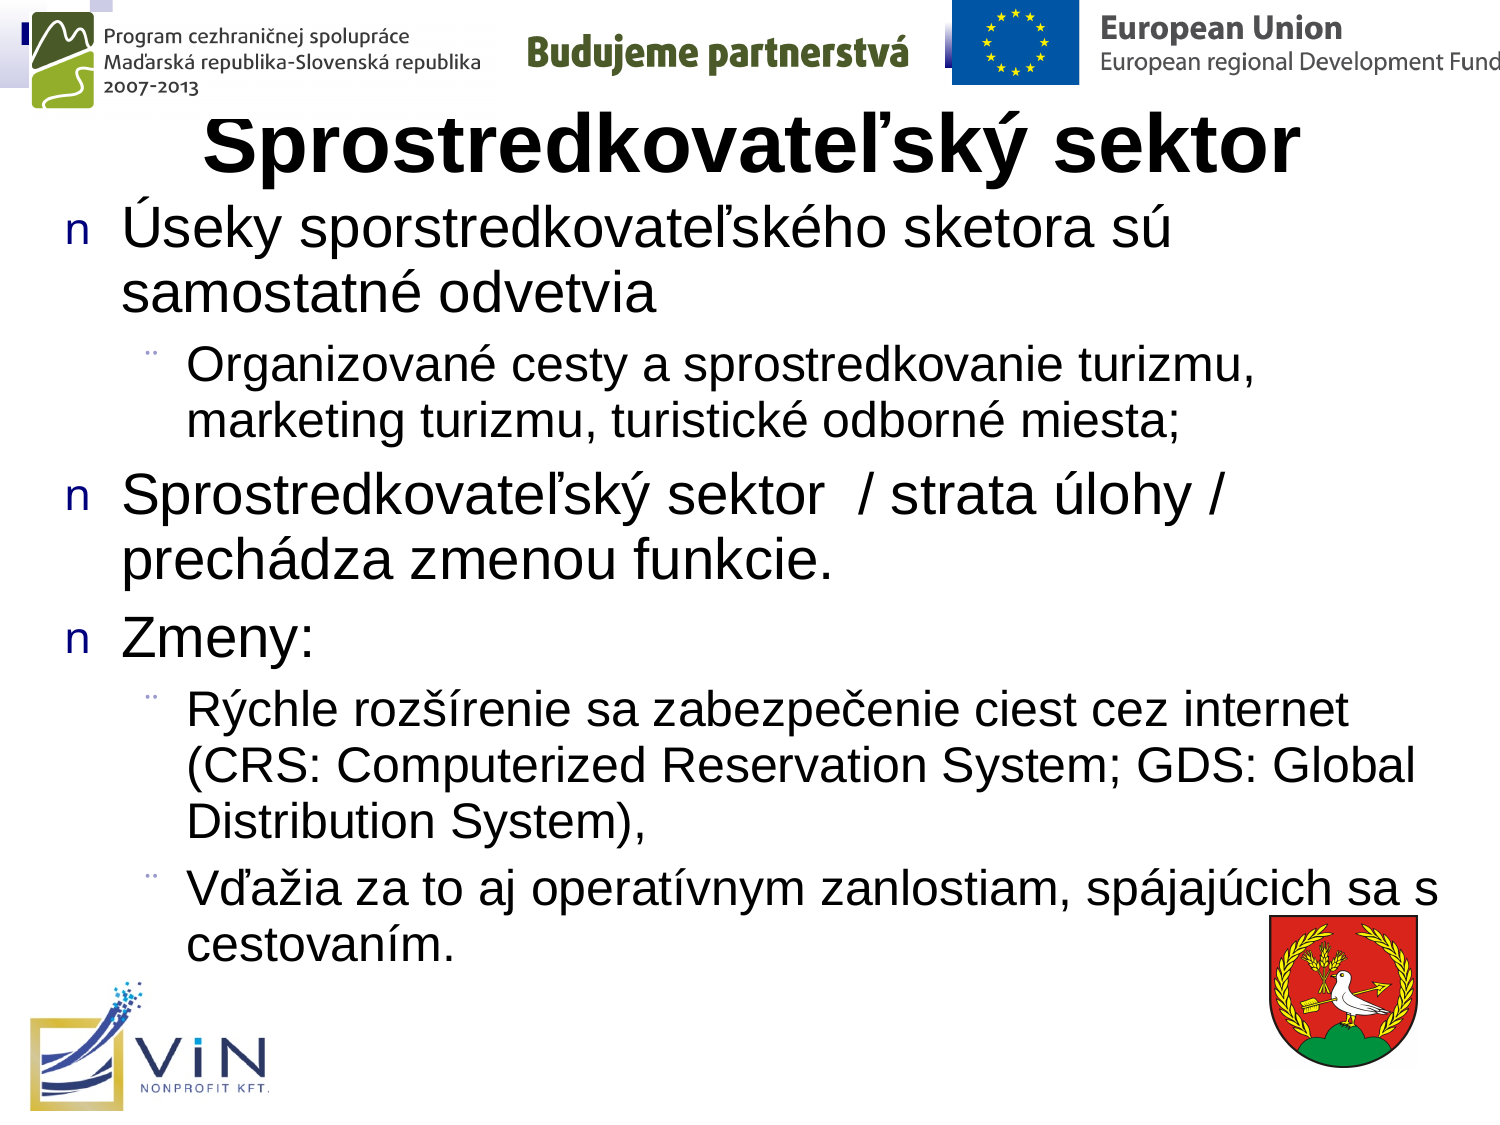

# Sprostredkovateľský sektor
Úseky sporstredkovateľského sketora sú samostatné odvetvia
Organizované cesty a sprostredkovanie turizmu, marketing turizmu, turistické odborné miesta;
Sprostredkovateľský sektor / strata úlohy / prechádza zmenou funkcie.
Zmeny:
Rýchle rozšírenie sa zabezpečenie ciest cez internet (CRS: Computerized Reservation System; GDS: Global Distribution System),
Vďažia za to aj operatívnym zanlostiam, spájajúcich sa s cestovaním.